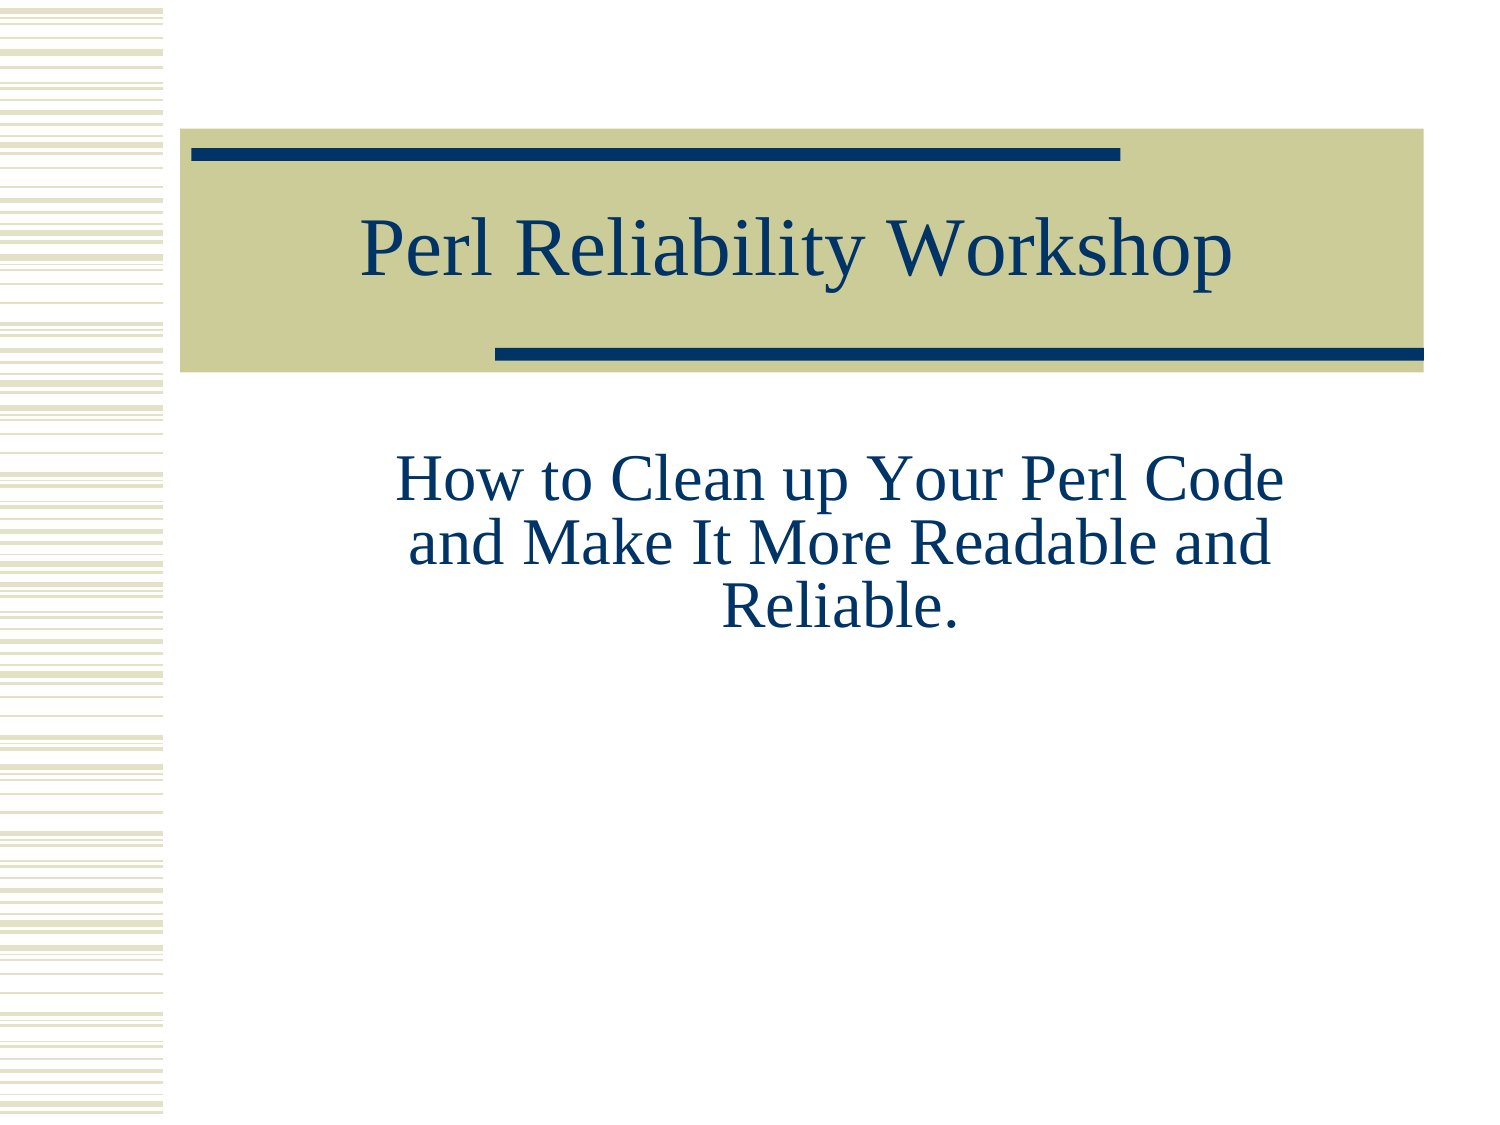

# Perl Reliability Workshop
How to Clean up Your Perl Code and Make It More Readable and Reliable.